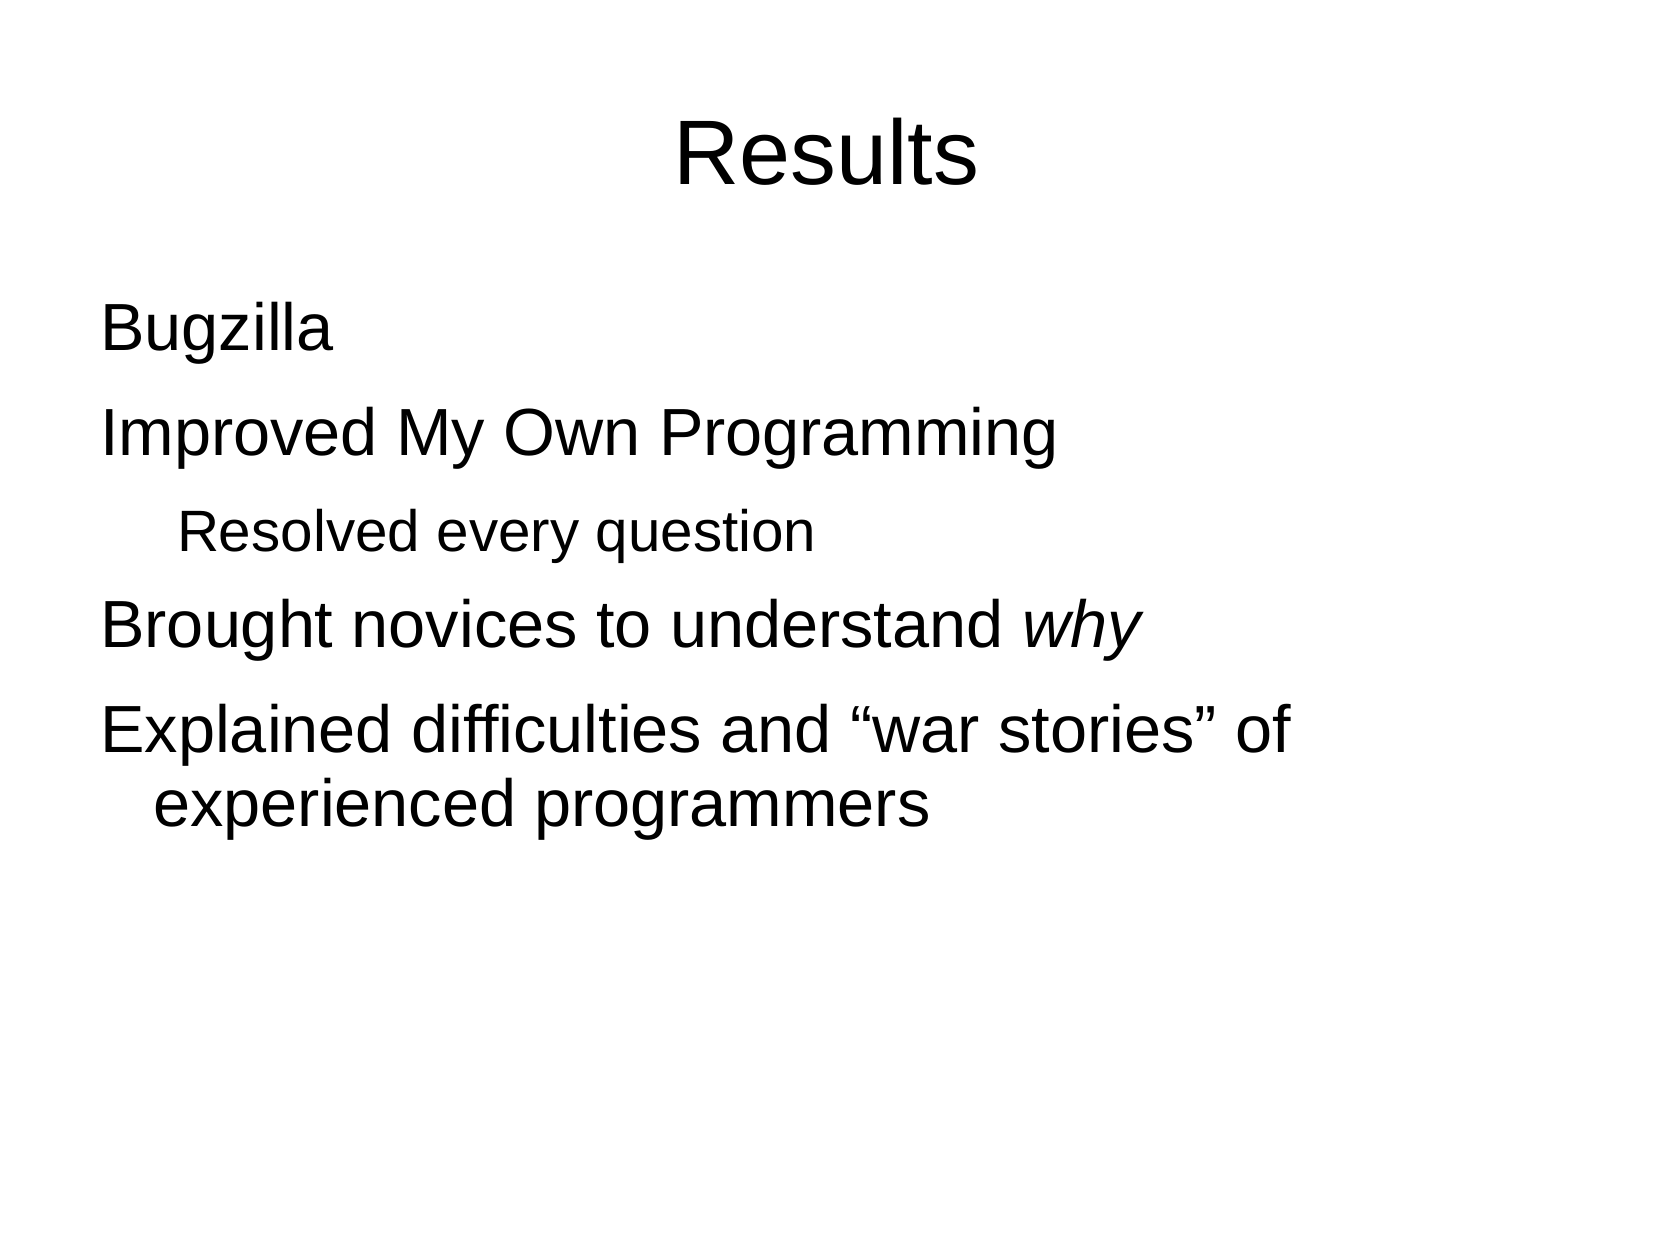

# Results
Bugzilla
Improved My Own Programming
Resolved every question
Brought novices to understand why
Explained difficulties and “war stories” of experienced programmers